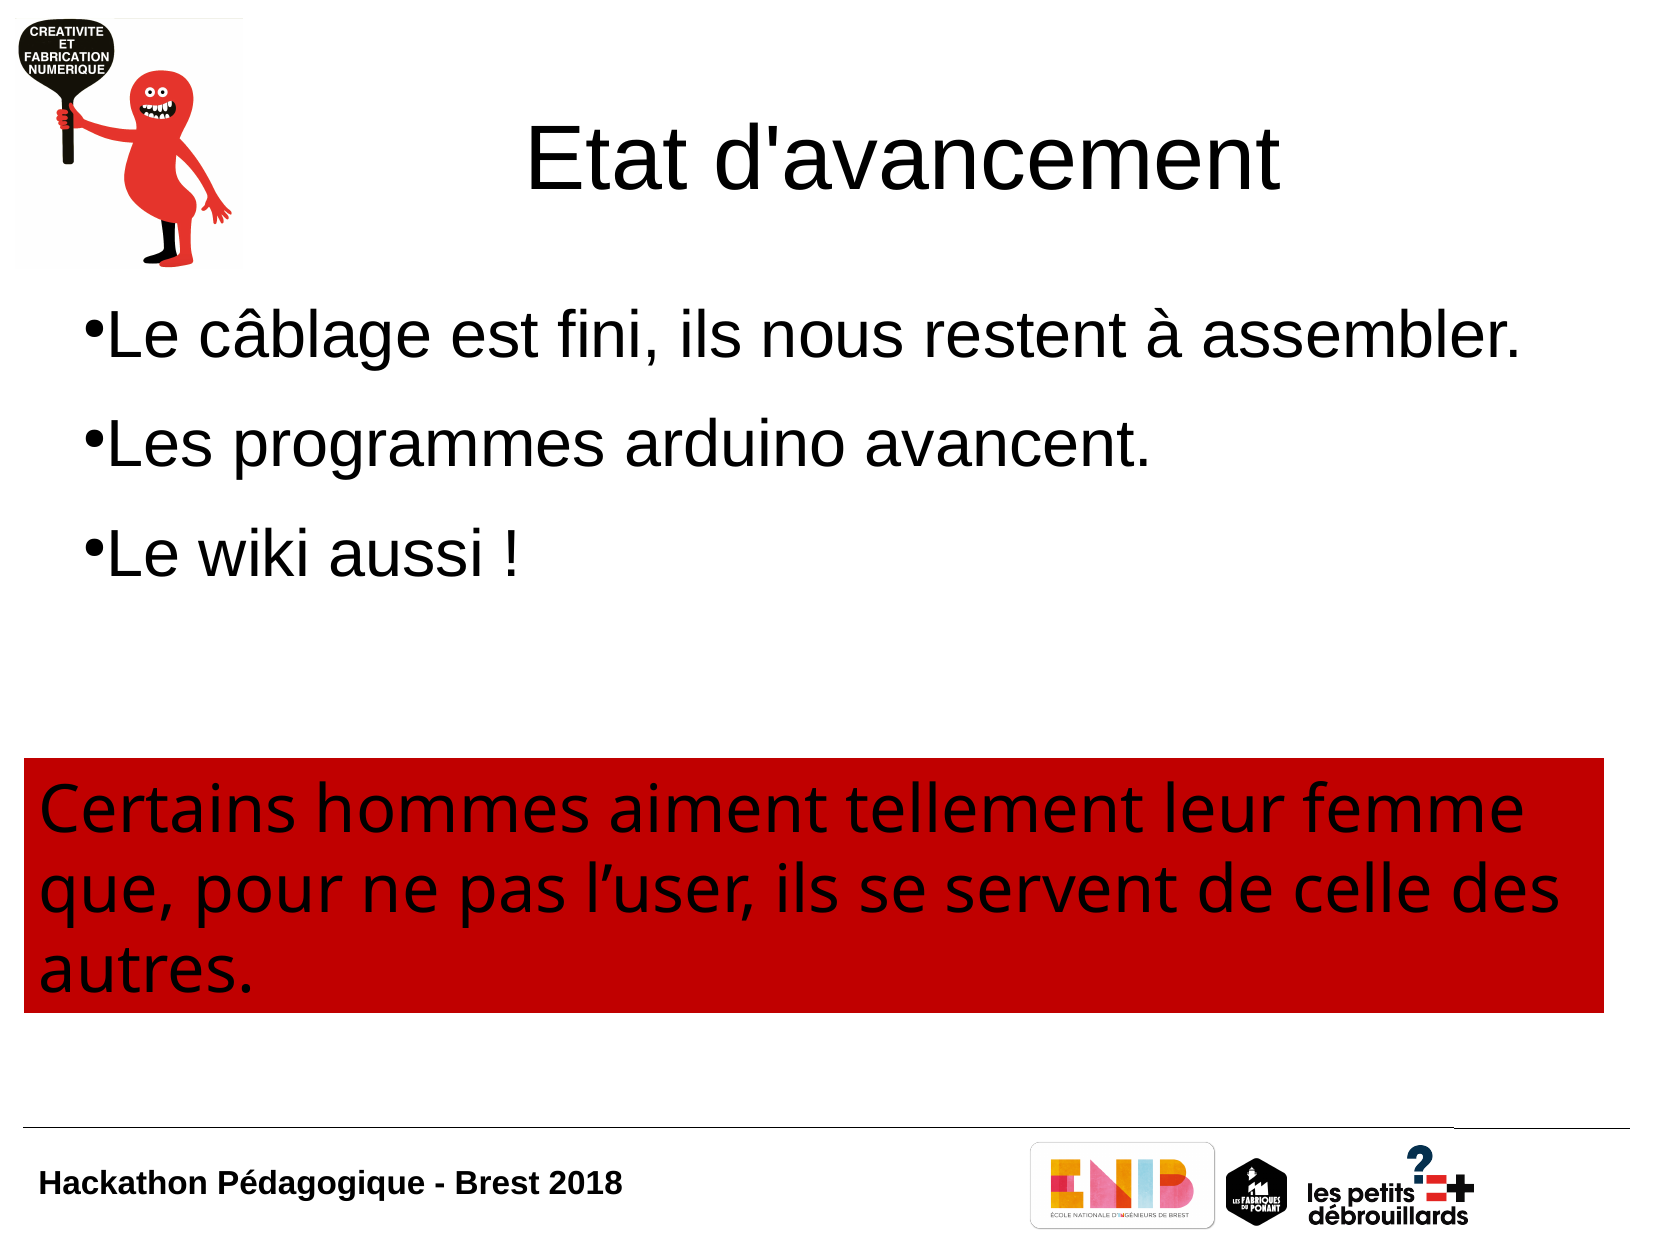

# Etat d'avancement
Le câblage est fini, ils nous restent à assembler.
Les programmes arduino avancent.
Le wiki aussi !
Certains hommes aiment tellement leur femme que, pour ne pas l’user, ils se servent de celle des autres.
Hackathon Pédagogique - Brest 2018